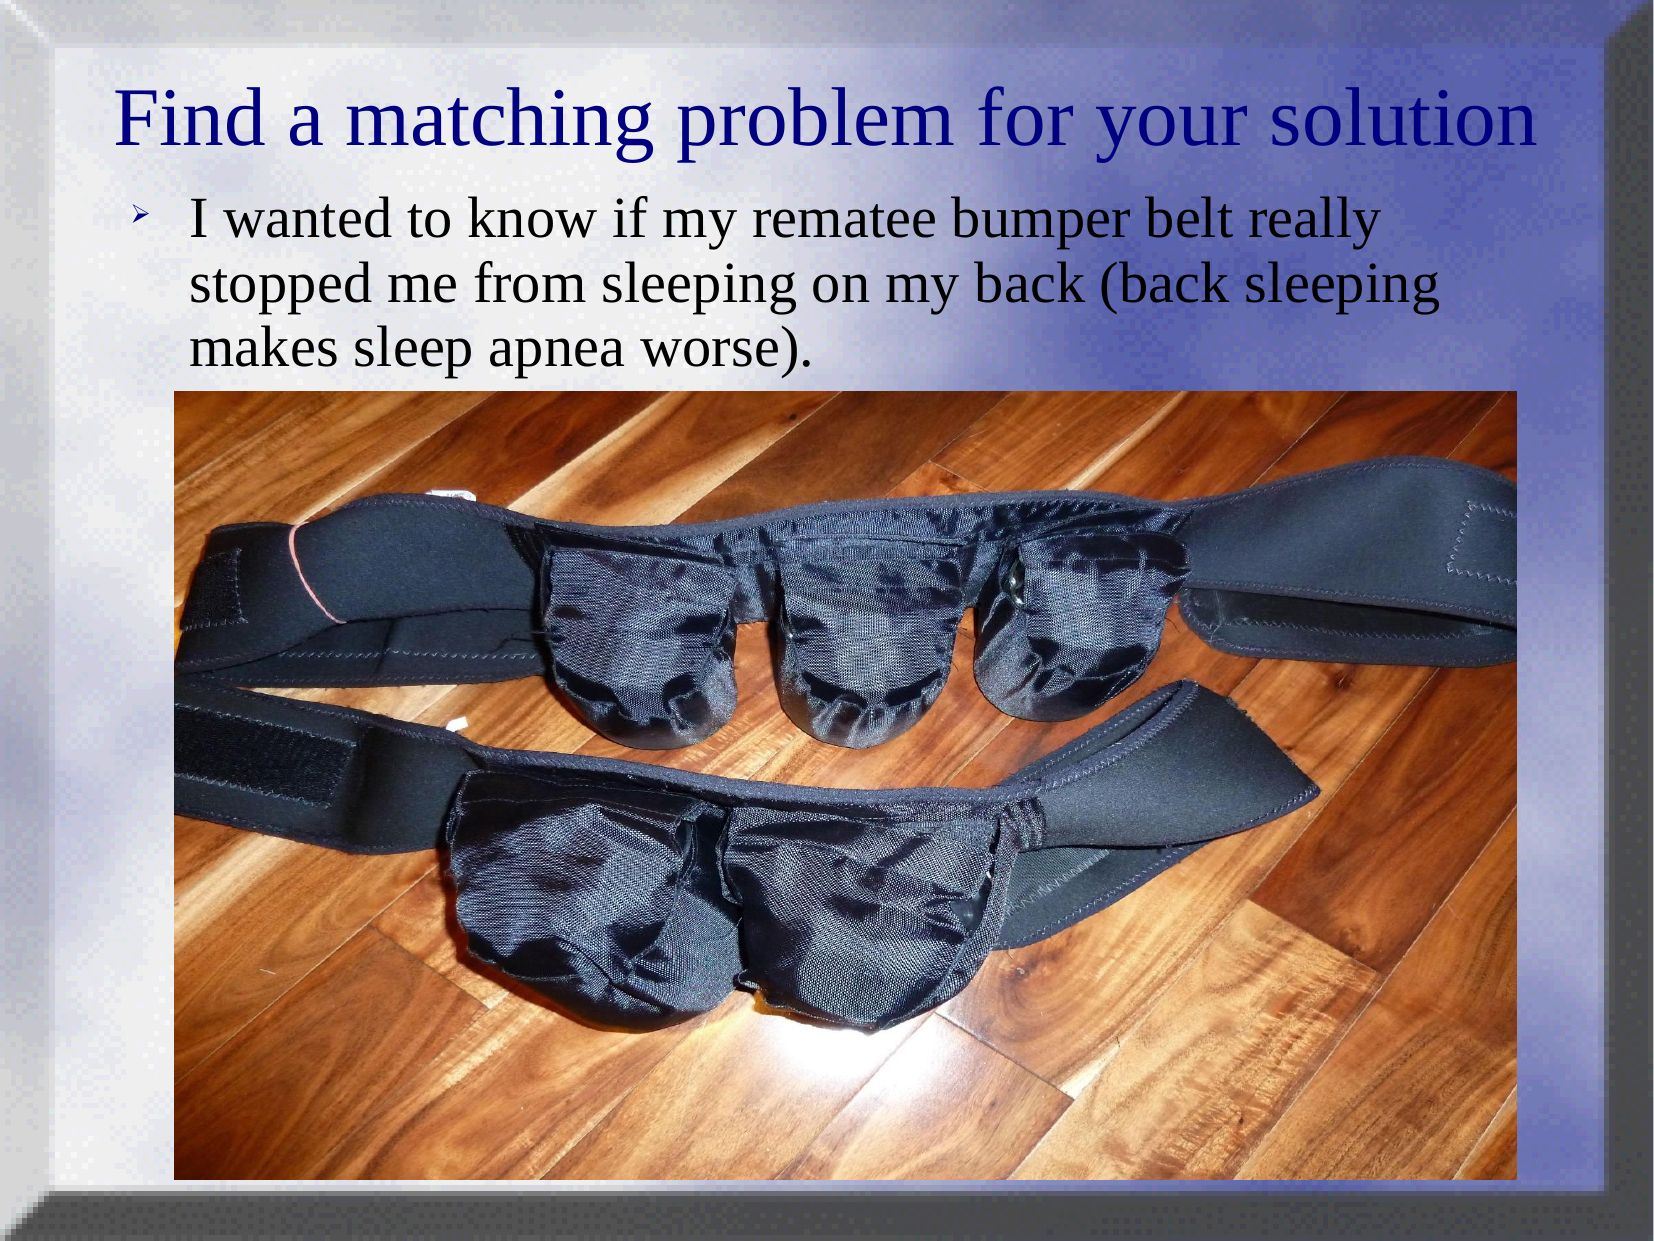

# Find a matching problem for your solution
I wanted to know if my rematee bumper belt really stopped me from sleeping on my back (back sleeping makes sleep apnea worse).